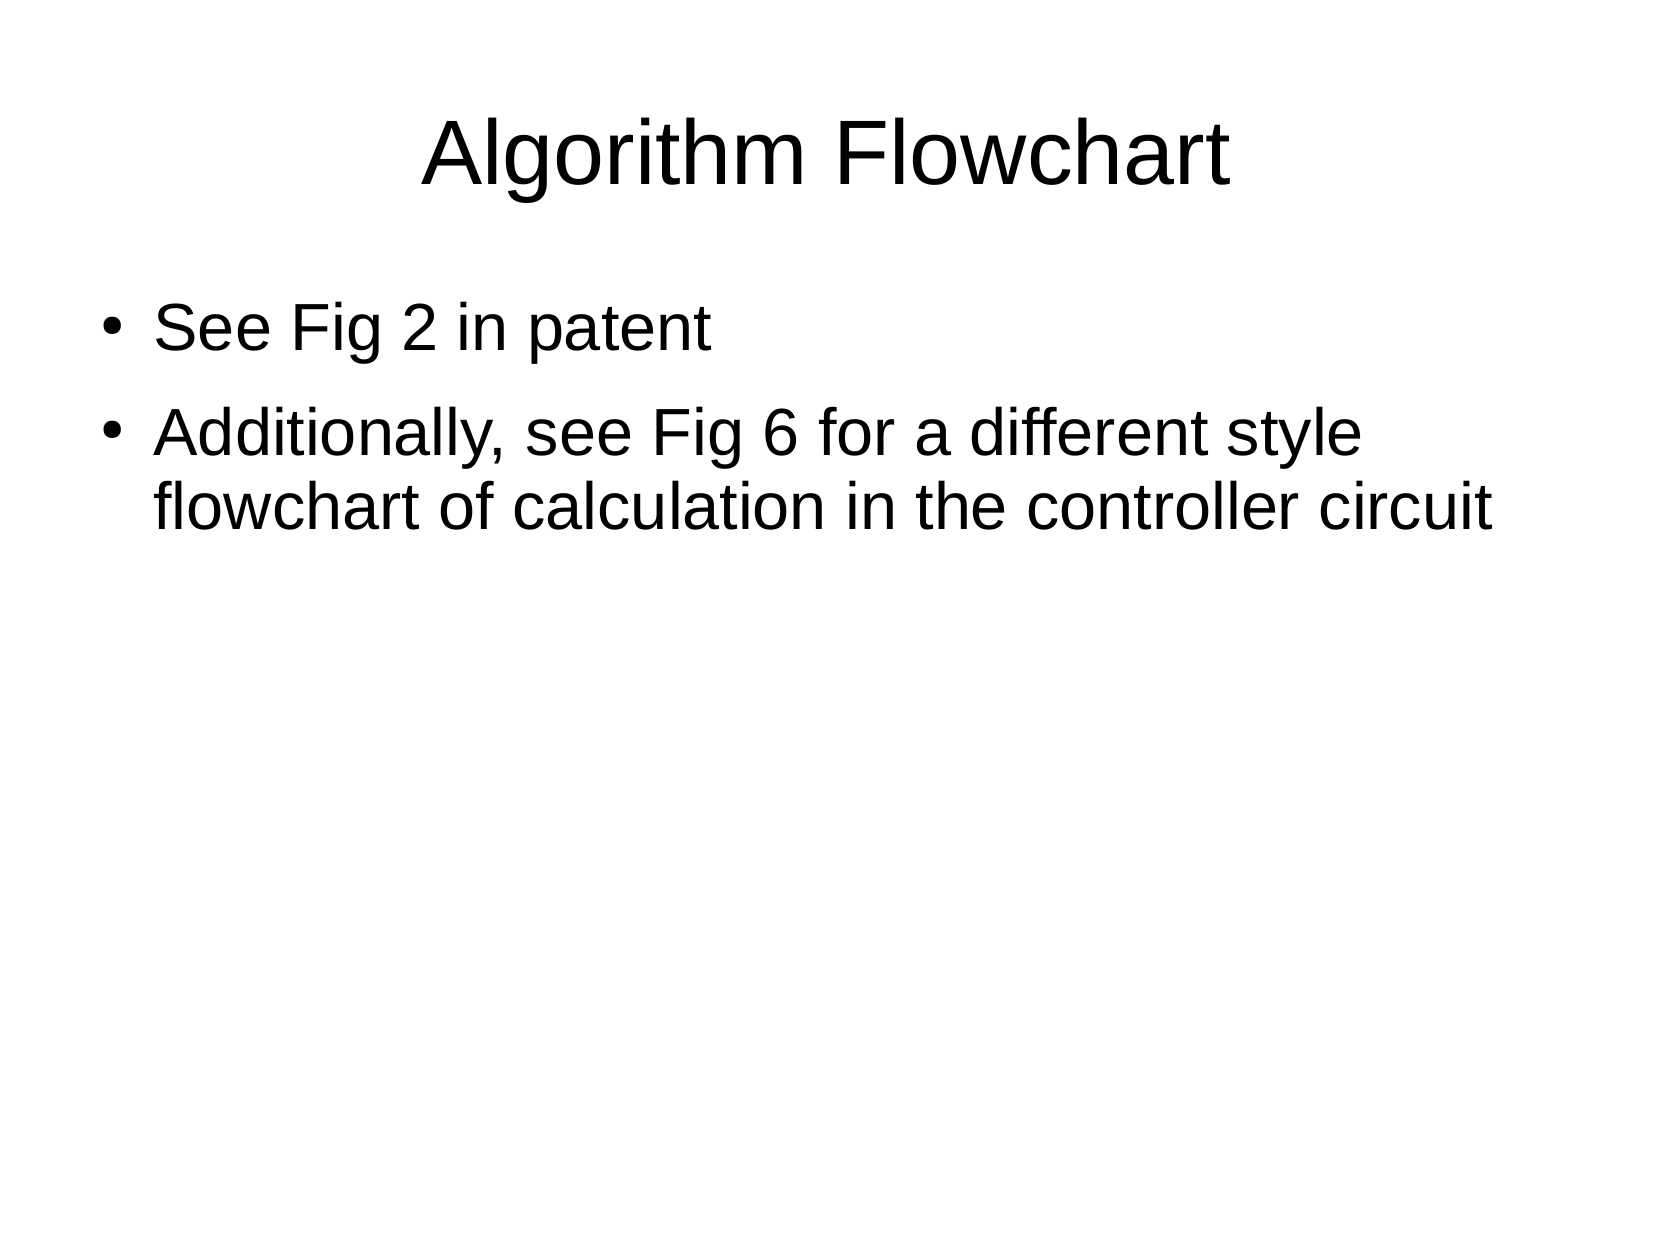

# Algorithm Flowchart
See Fig 2 in patent
Additionally, see Fig 6 for a different style flowchart of calculation in the controller circuit